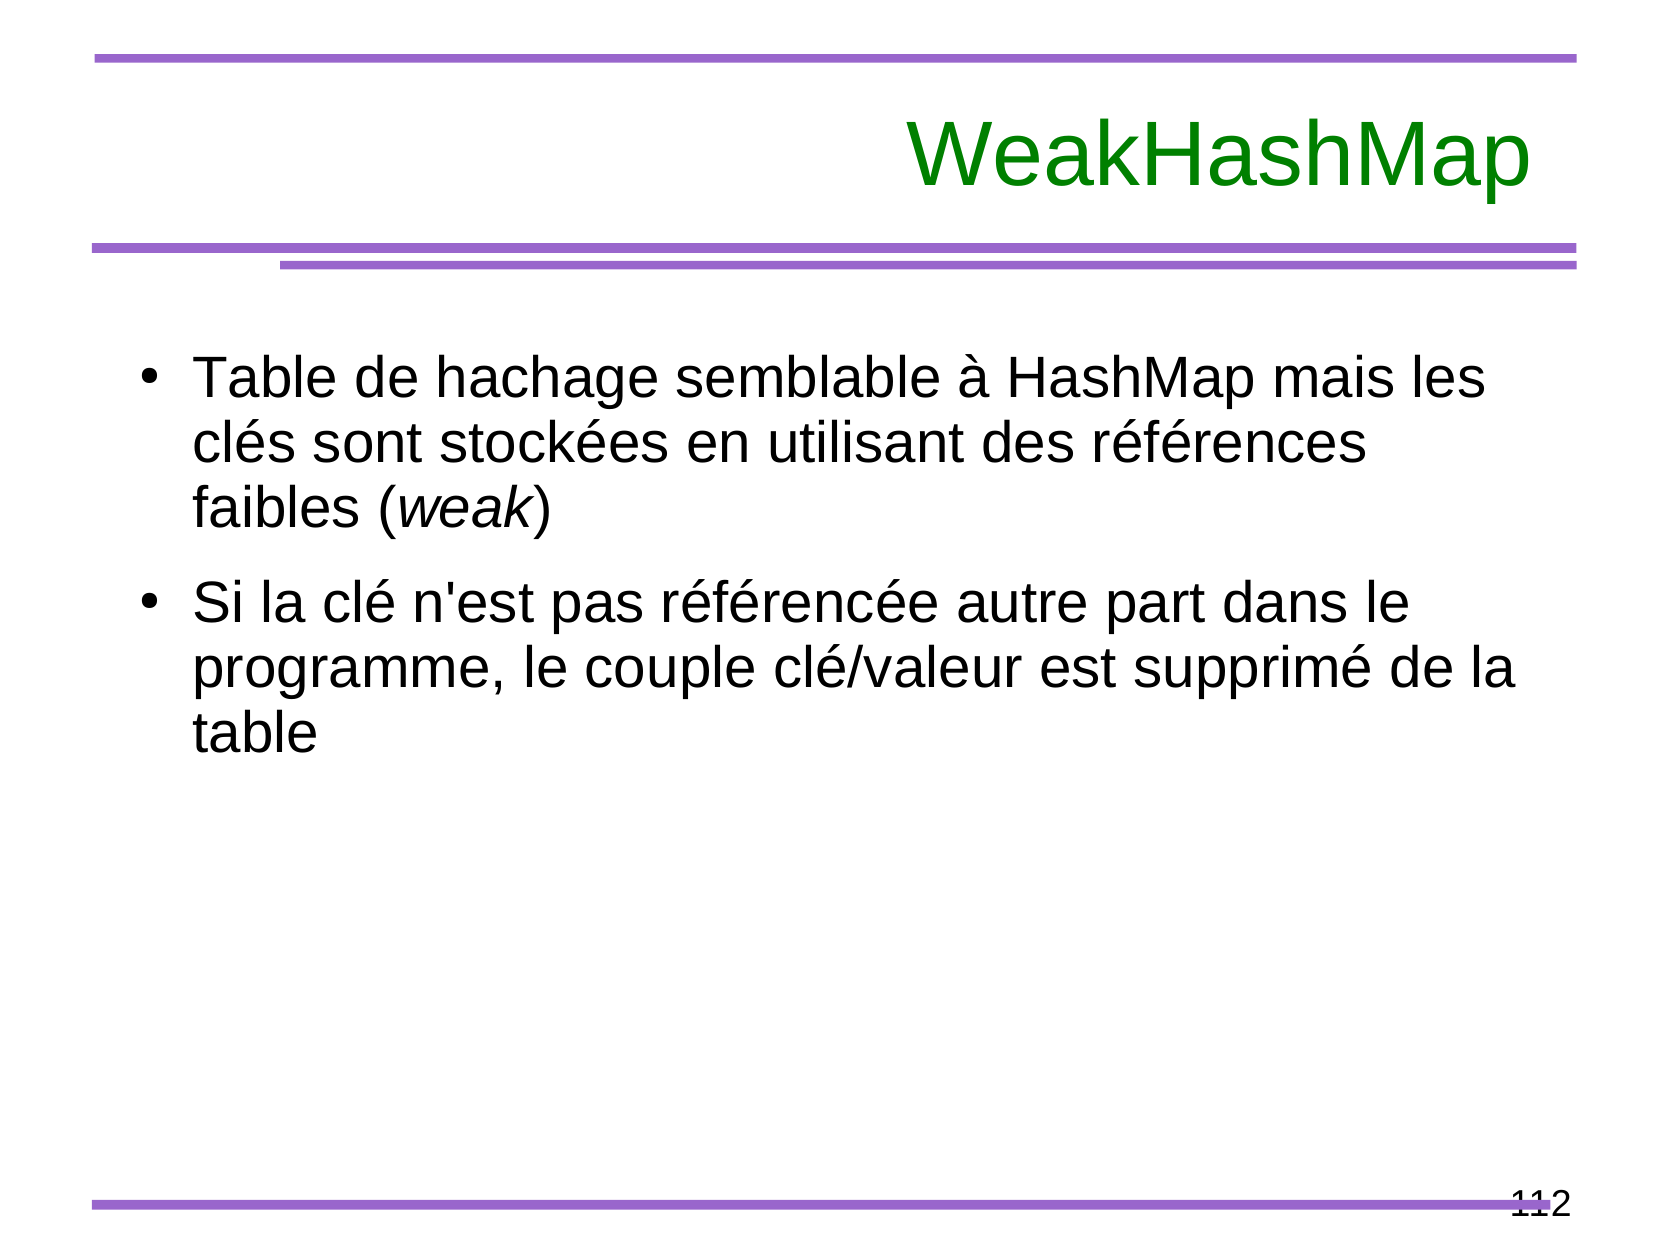

# WeakHashMap
Table de hachage semblable à HashMap mais les clés sont stockées en utilisant des références faibles (weak)
Si la clé n'est pas référencée autre part dans le programme, le couple clé/valeur est supprimé de la table